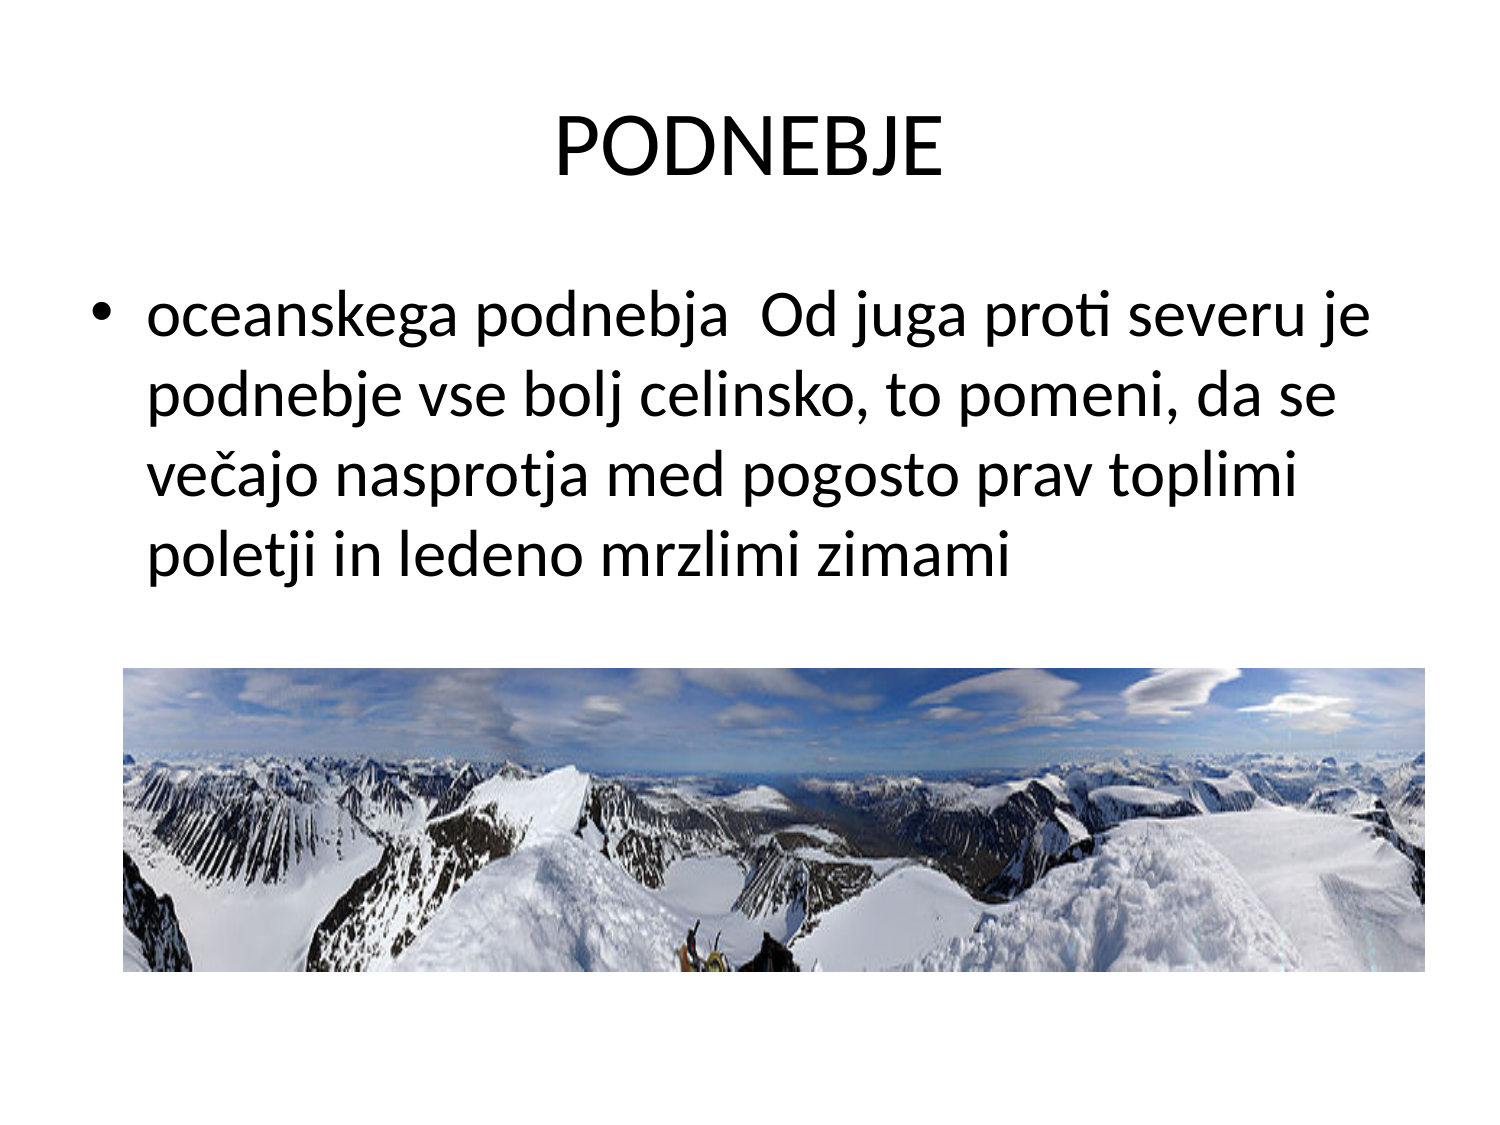

# PODNEBJE
oceanskega podnebja Od juga proti severu je podnebje vse bolj celinsko, to pomeni, da se večajo nasprotja med pogosto prav toplimi poletji in ledeno mrzlimi zimami